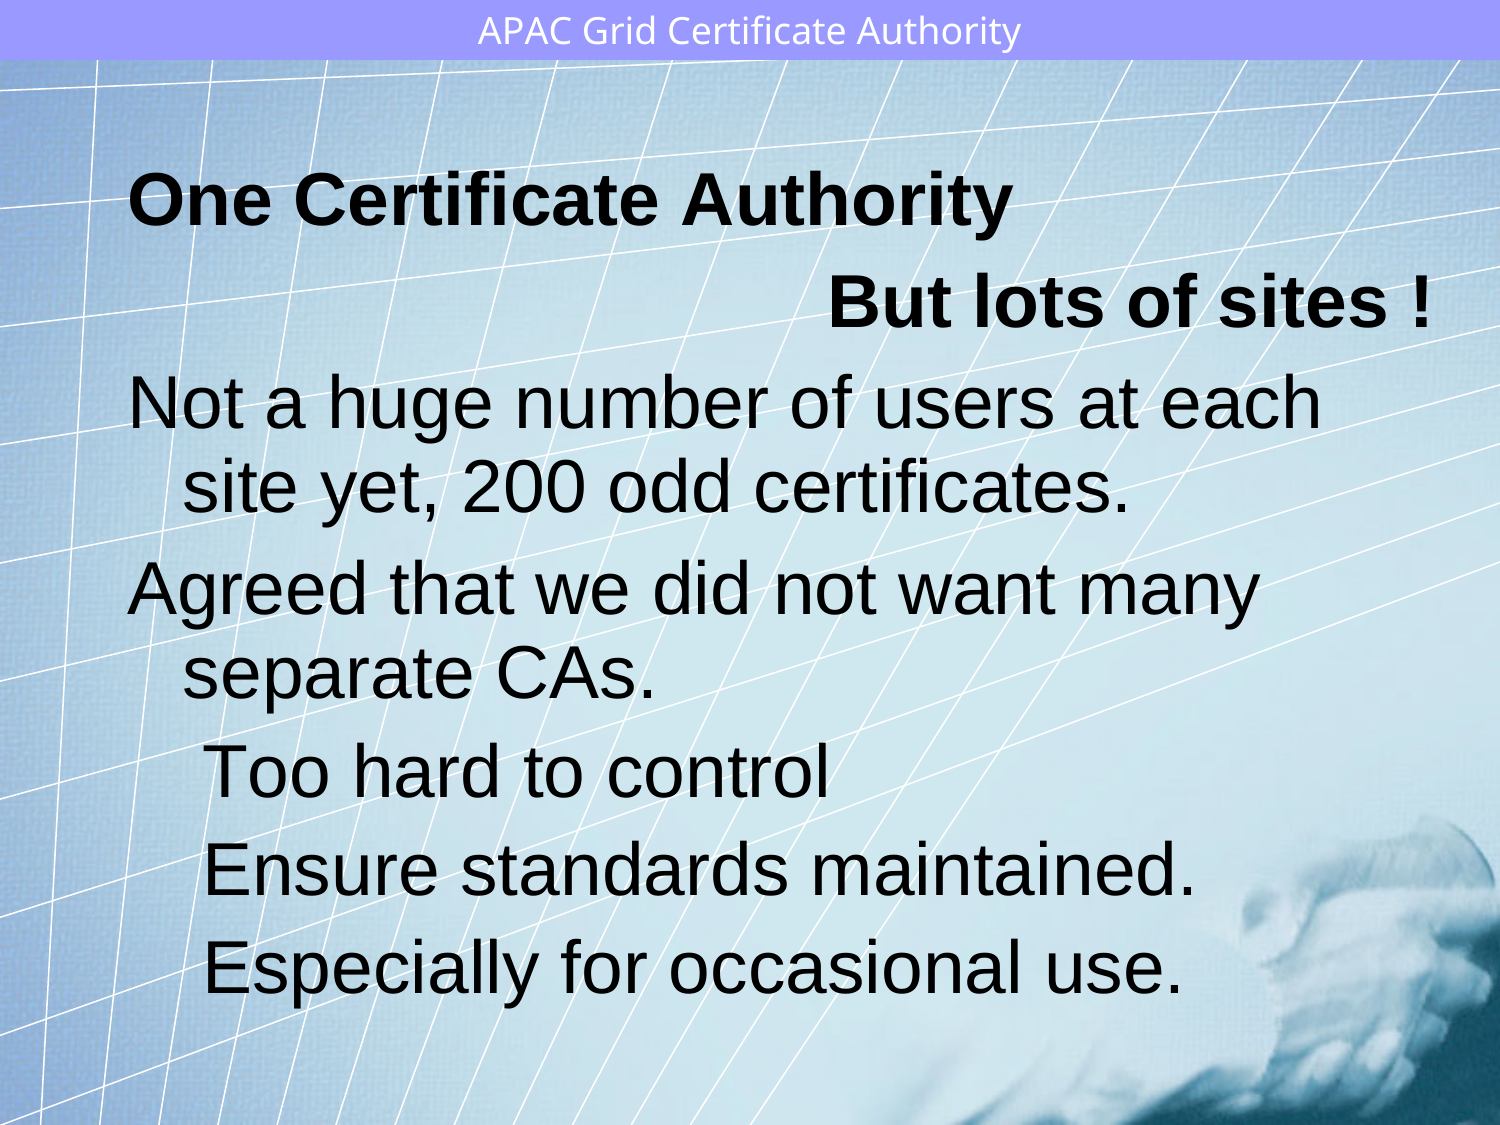

# One Certificate Authority
But lots of sites !
Not a huge number of users at each site yet, 200 odd certificates.
Agreed that we did not want many separate CAs.
Too hard to control
Ensure standards maintained.
Especially for occasional use.